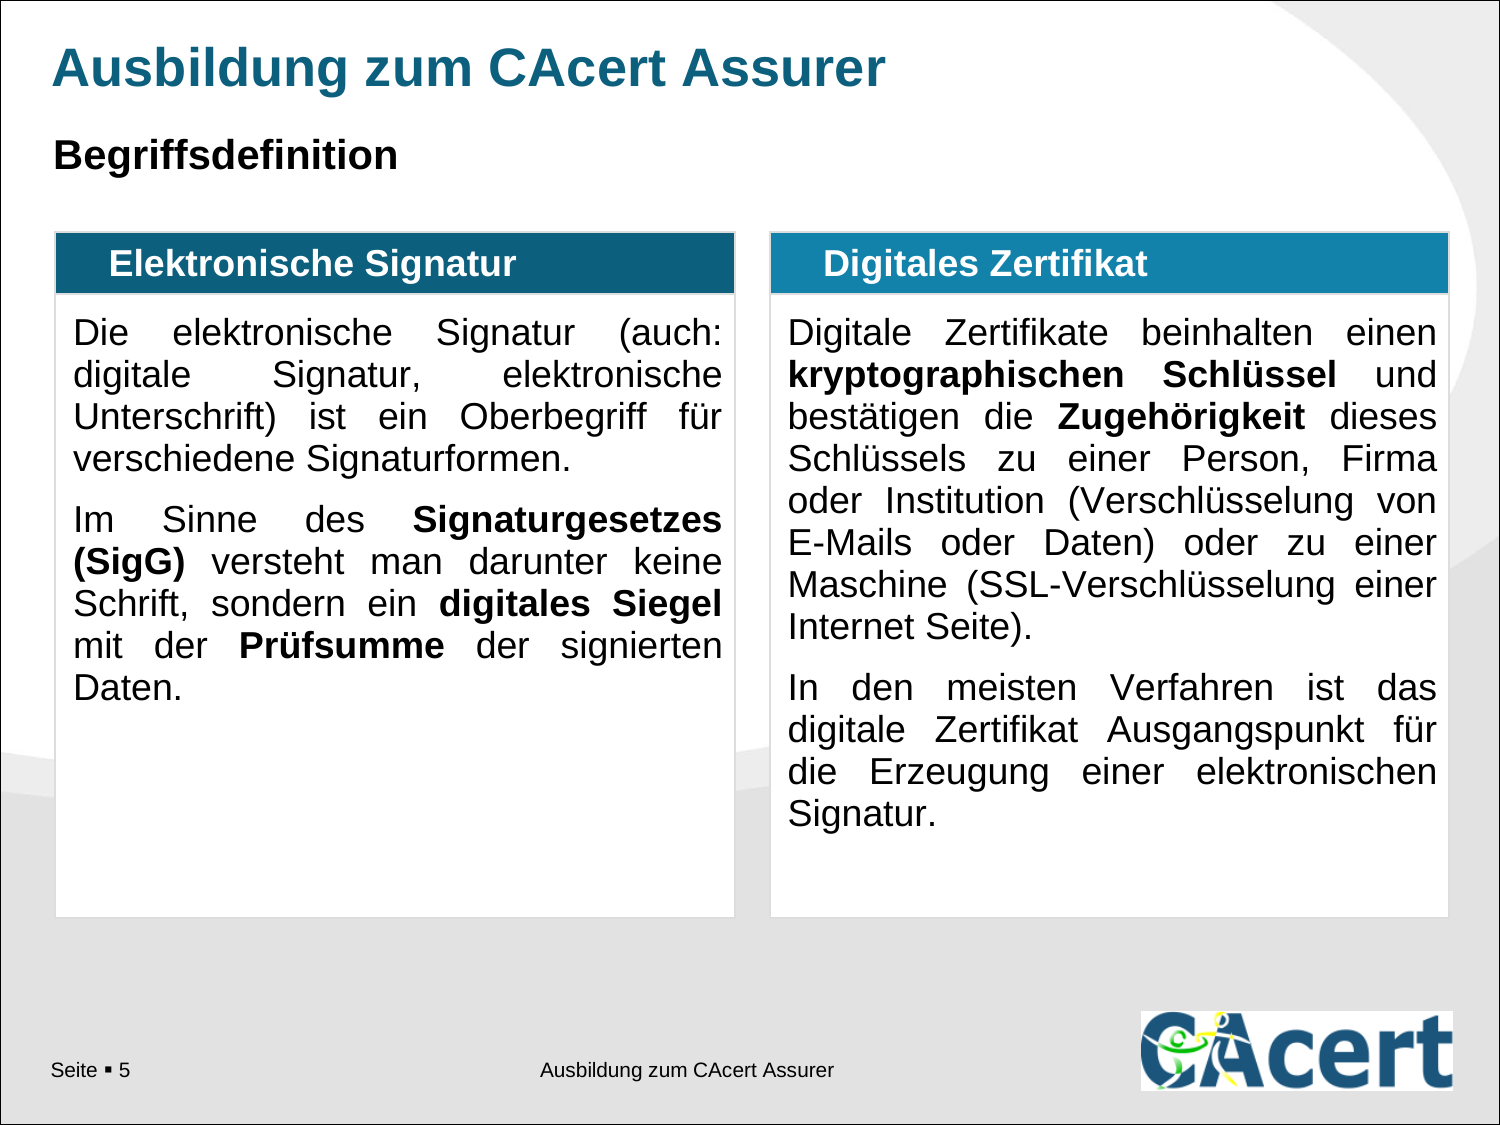

# Ausbildung zum CAcert Assurer
Begriffsdefinition
Elektronische Signatur
Digitales Zertifikat
Die elektronische Signatur (auch: digitale Signatur, elektronische Unterschrift) ist ein Oberbegriff für verschiedene Signaturformen.
Im Sinne des Signaturgesetzes (SigG) versteht man darunter keine Schrift, sondern ein digitales Siegel mit der Prüfsumme der signierten Daten.
Digitale Zertifikate beinhalten einen kryptographischen Schlüssel und bestätigen die Zugehörigkeit dieses Schlüssels zu einer Person, Firma oder Institution (Verschlüsselung von E-Mails oder Daten) oder zu einer Maschine (SSL-Verschlüsselung einer Internet Seite).
In den meisten Verfahren ist das digitale Zertifikat Ausgangspunkt für die Erzeugung einer elektronischen Signatur.
Ausbildung zum CAcert Assurer